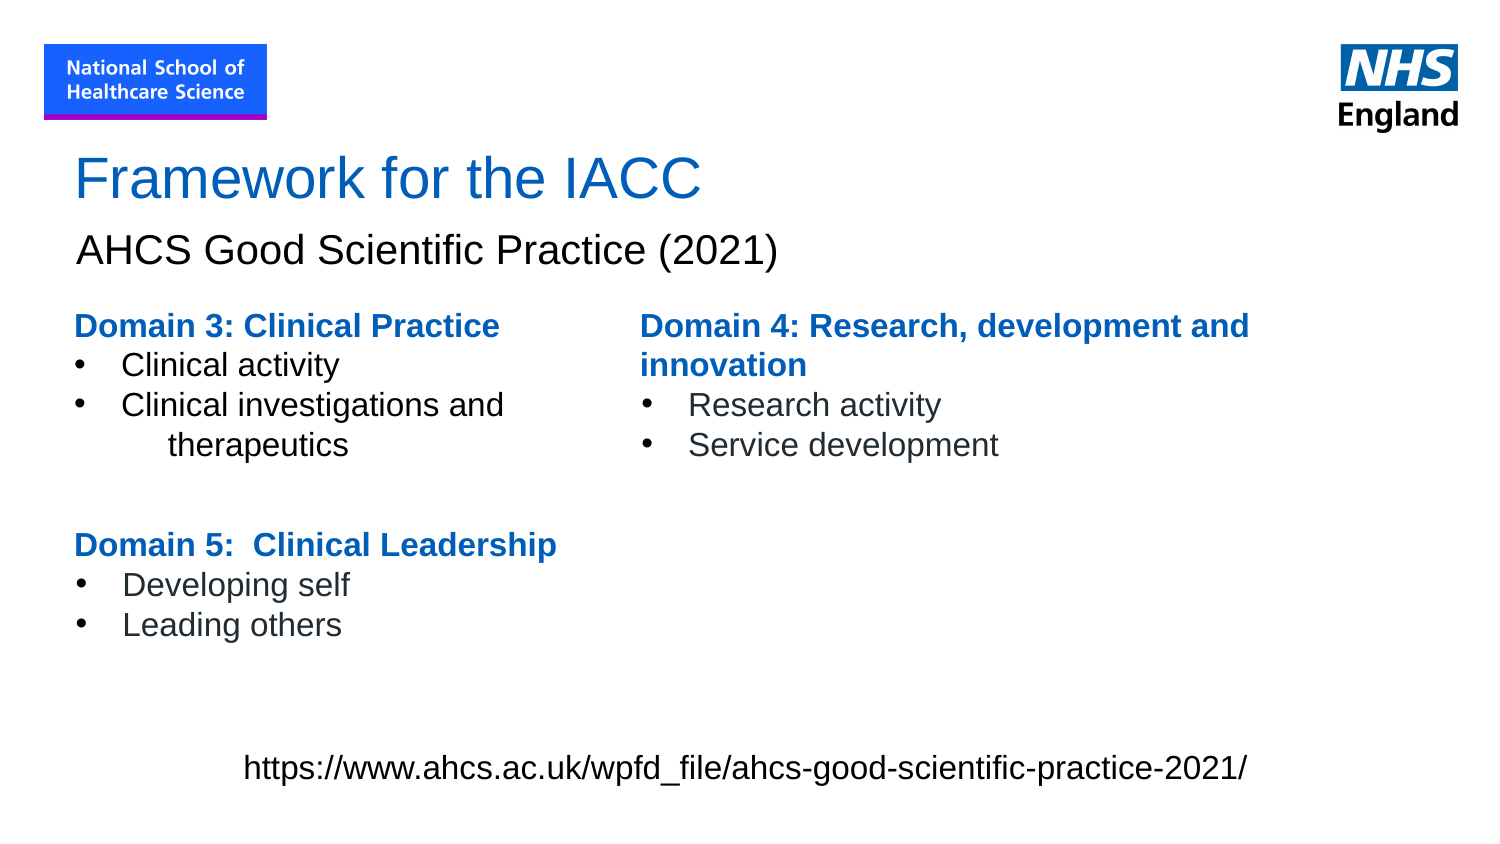

# Framework for the IACC
AHCS Good Scientific Practice (2021)
Domain 3: Clinical Practice
Clinical activity
Clinical investigations and therapeutics
Domain 4: Research, development and innovation
Research activity
Service development
Domain 5: Clinical Leadership
Developing self
Leading others
https://www.ahcs.ac.uk/wpfd_file/ahcs-good-scientific-practice-2021/